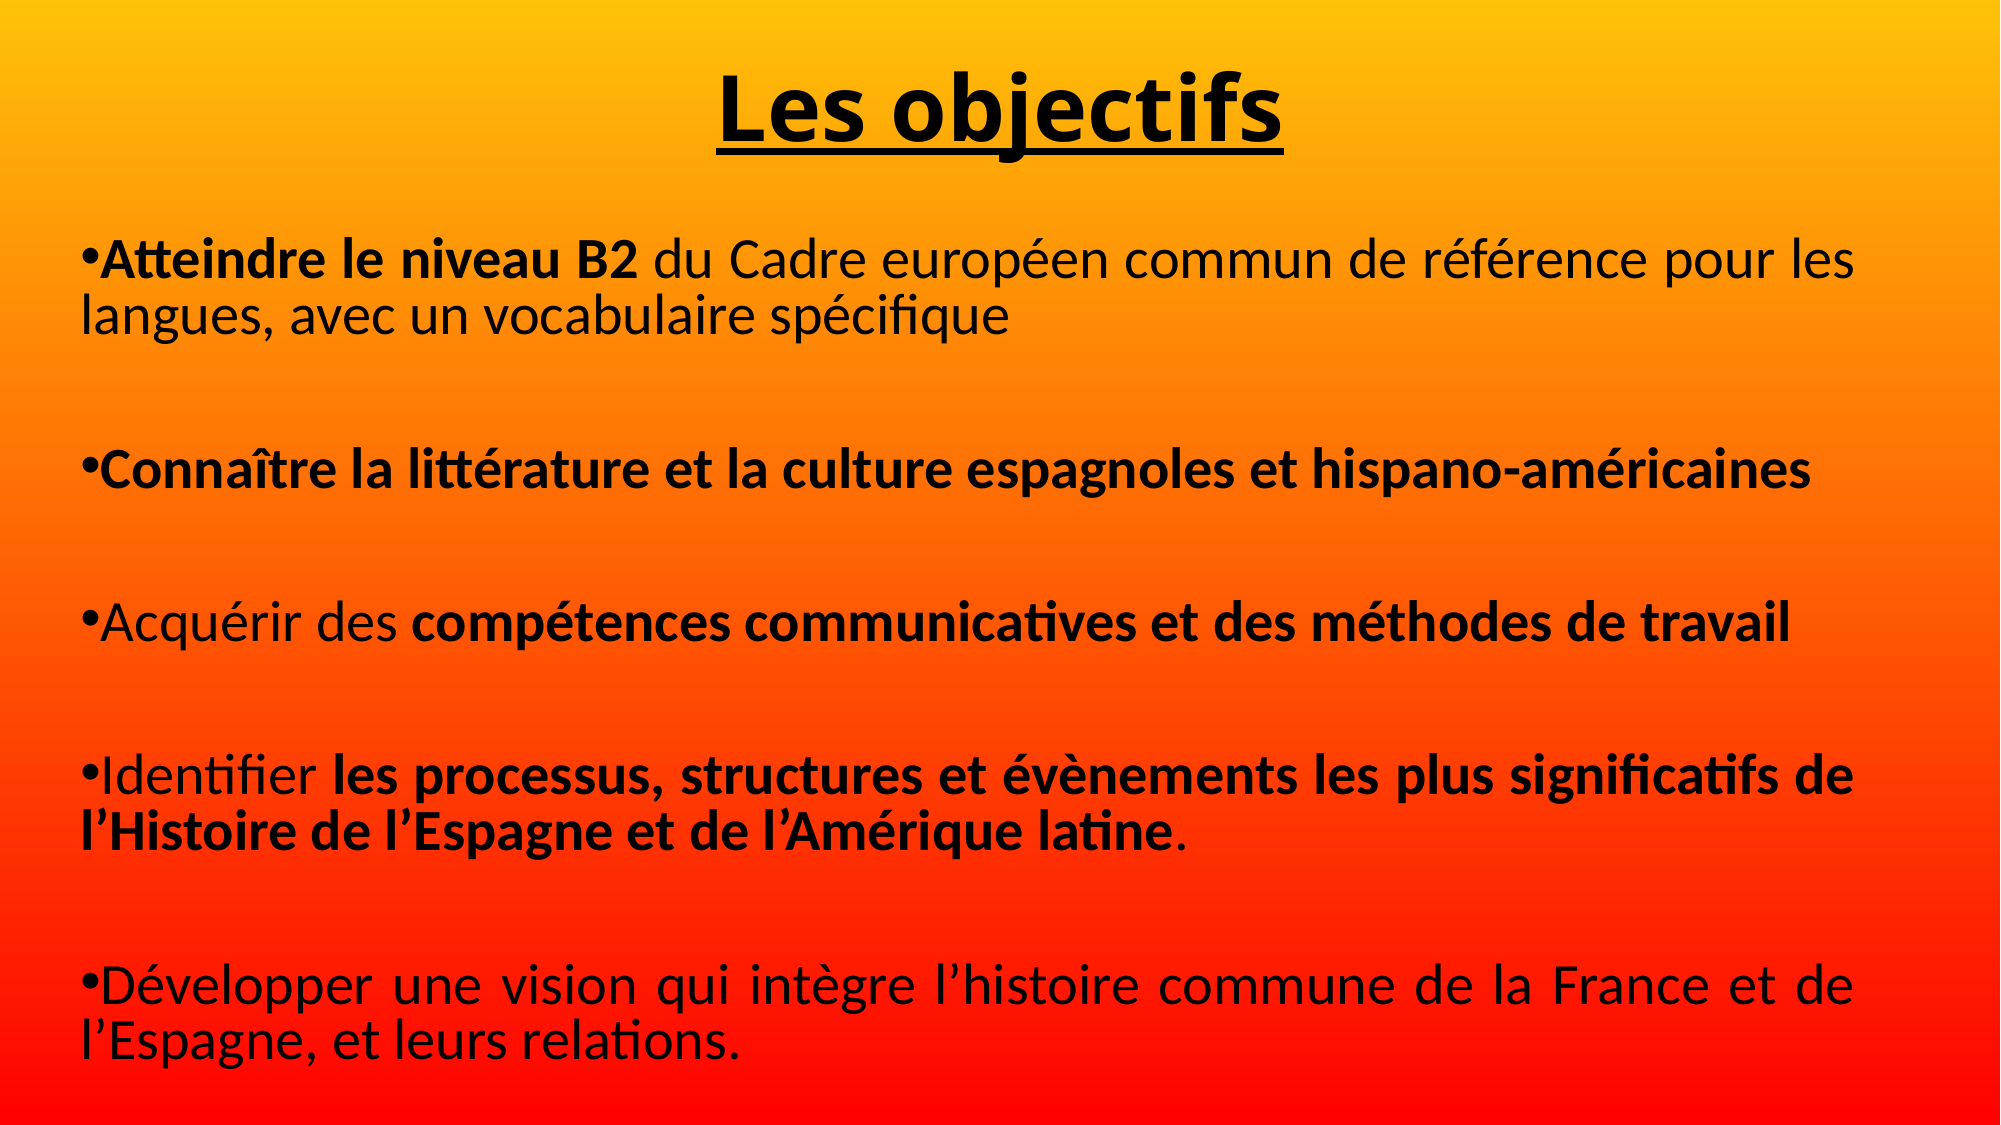

# Les objectifs
Atteindre le niveau B2 du Cadre européen commun de référence pour les langues, avec un vocabulaire spécifique
Connaître la littérature et la culture espagnoles et hispano-américaines
Acquérir des compétences communicatives et des méthodes de travail
Identifier les processus, structures et évènements les plus significatifs de l’Histoire de l’Espagne et de l’Amérique latine.
Développer une vision qui intègre l’histoire commune de la France et de l’Espagne, et leurs relations.